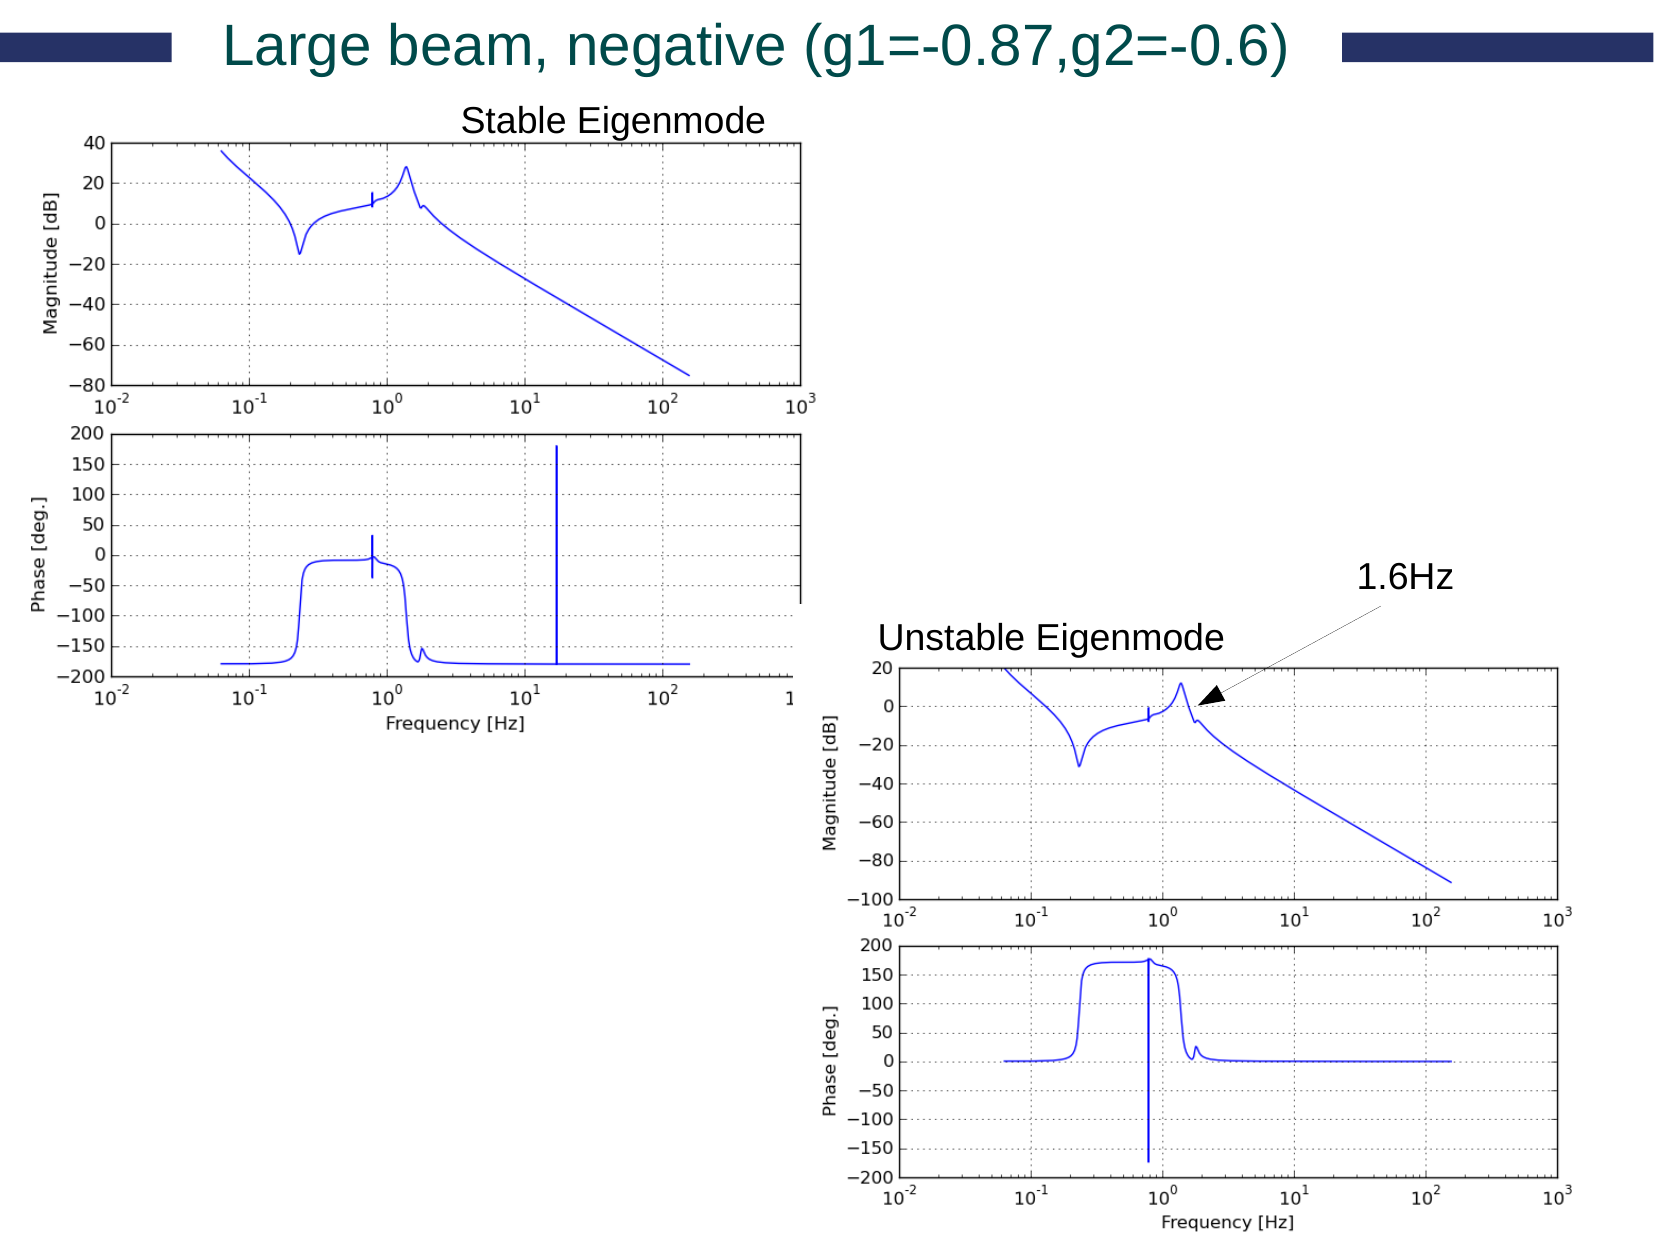

# Large beam, negative (g1=-0.87,g2=-0.6)
Stable Eigenmode
1.6Hz
Unstable Eigenmode